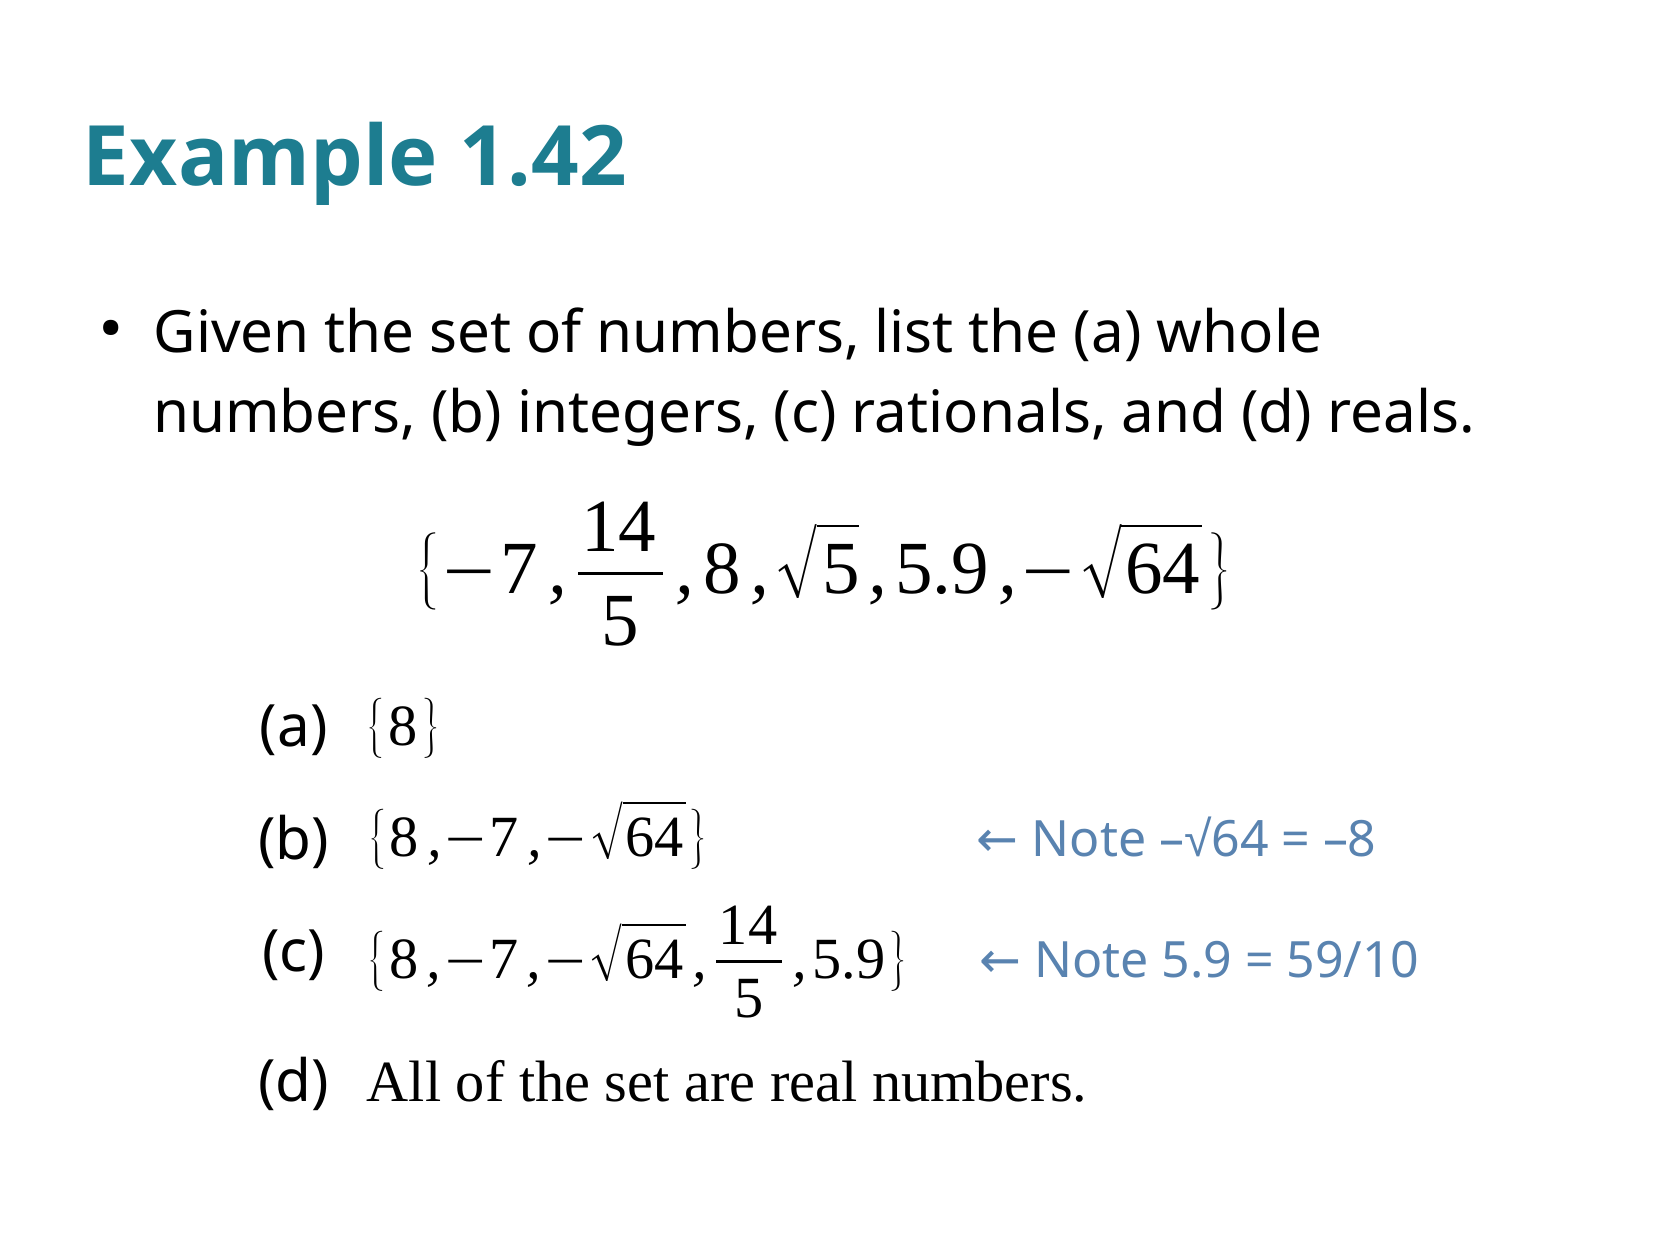

# Example 1.42
Given the set of numbers, list the (a) whole numbers, (b) integers, (c) rationals, and (d) reals.
(a)
(b)
← Note –√64 = –8
(c)
← Note 5.9 = 59/10
(d)